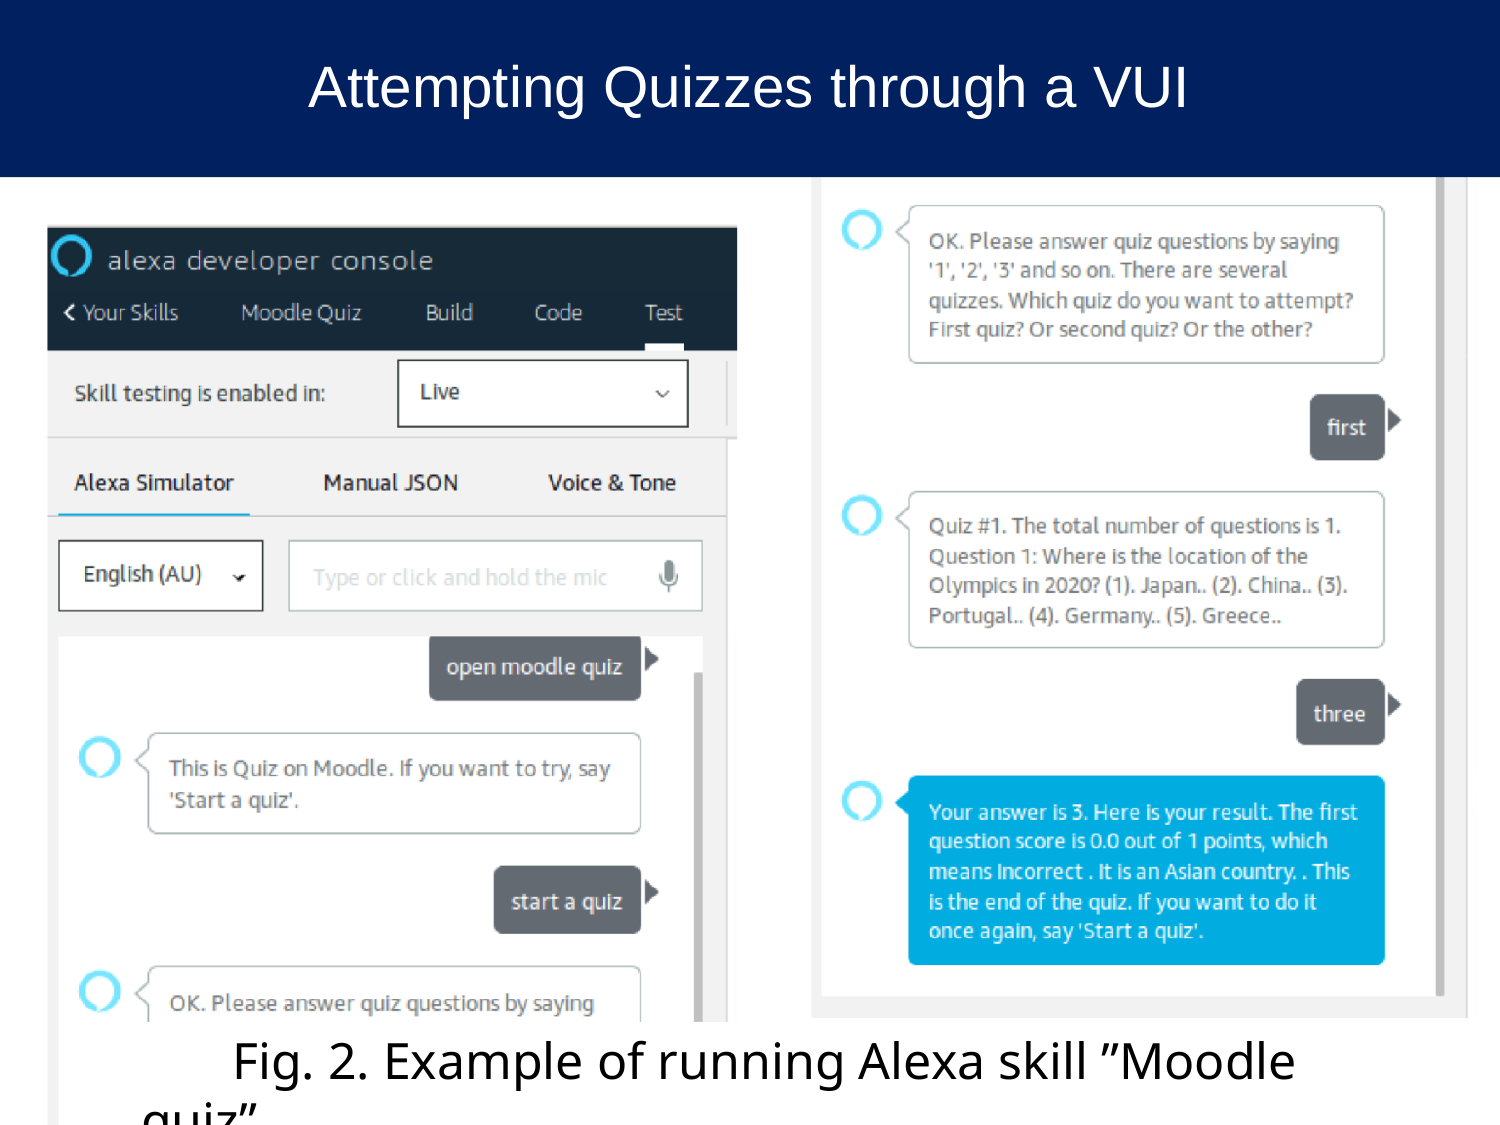

Attempting Quizzes through a VUI
 Fig. 2. Example of running Alexa skill ”Moodle quiz”